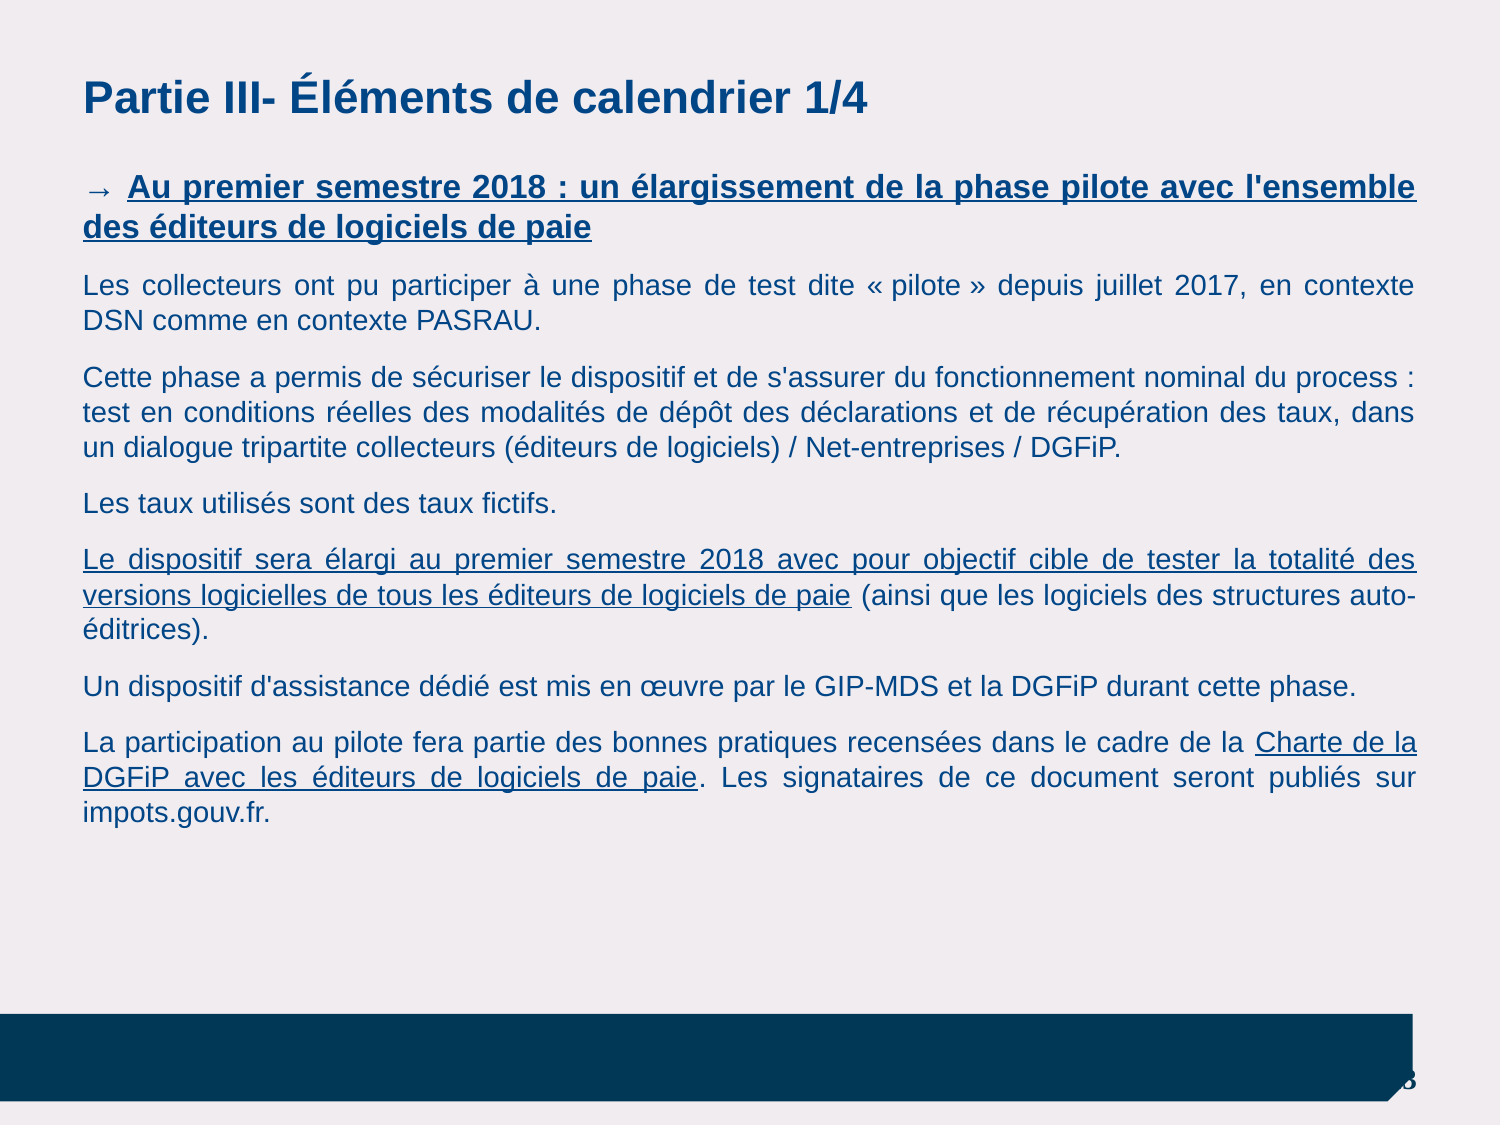

# Partie III- Éléments de calendrier 1/4
→ Au premier semestre 2018 : un élargissement de la phase pilote avec l'ensemble des éditeurs de logiciels de paie
Les collecteurs ont pu participer à une phase de test dite « pilote » depuis juillet 2017, en contexte DSN comme en contexte PASRAU.
Cette phase a permis de sécuriser le dispositif et de s'assurer du fonctionnement nominal du process : test en conditions réelles des modalités de dépôt des déclarations et de récupération des taux, dans un dialogue tripartite collecteurs (éditeurs de logiciels) / Net-entreprises / DGFiP.
Les taux utilisés sont des taux fictifs.
Le dispositif sera élargi au premier semestre 2018 avec pour objectif cible de tester la totalité des versions logicielles de tous les éditeurs de logiciels de paie (ainsi que les logiciels des structures auto-éditrices).
Un dispositif d'assistance dédié est mis en œuvre par le GIP-MDS et la DGFiP durant cette phase.
La participation au pilote fera partie des bonnes pratiques recensées dans le cadre de la Charte de la DGFiP avec les éditeurs de logiciels de paie. Les signataires de ce document seront publiés sur impots.gouv.fr.